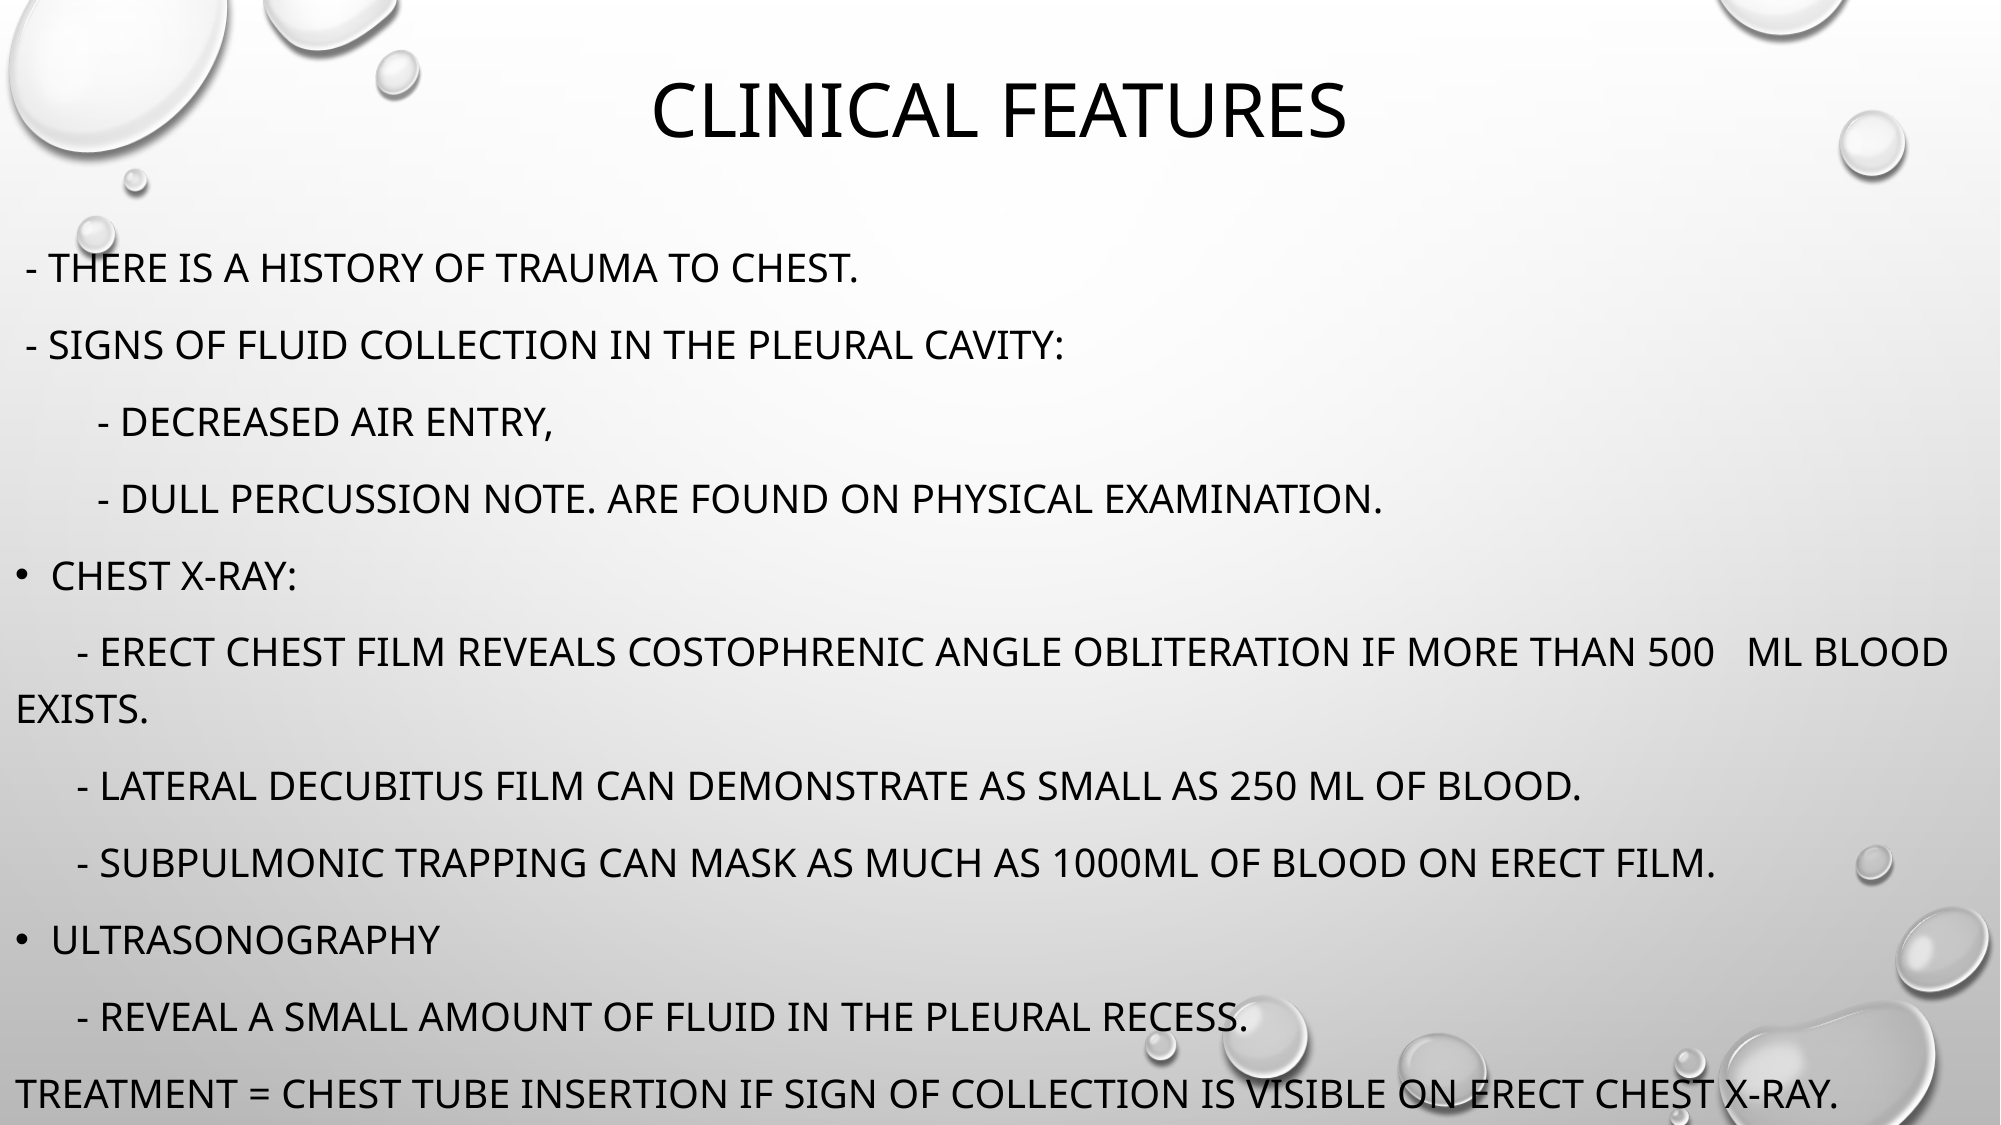

# CLINICAL FEATURES
 - There is a history of trauma to chest.
 - Signs of fluid collection in the pleural cavity:
 - decreased air entry,
 - dull percussion note. are found on physical examination.
Chest x-ray:
 - Erect chest film reveals costophrenic angle obliteration if more than 500 ml blood exists.
 - Lateral decubitus film can demonstrate as small as 250 ml of blood.
 - Subpulmonic trapping can mask as much as 1000ml of blood on erect film.
Ultrasonography
 - reveal a small amount of fluid in the pleural recess.
TREATMENT = Chest tube insertion if sign of collection is visible on erect chest x-ray.